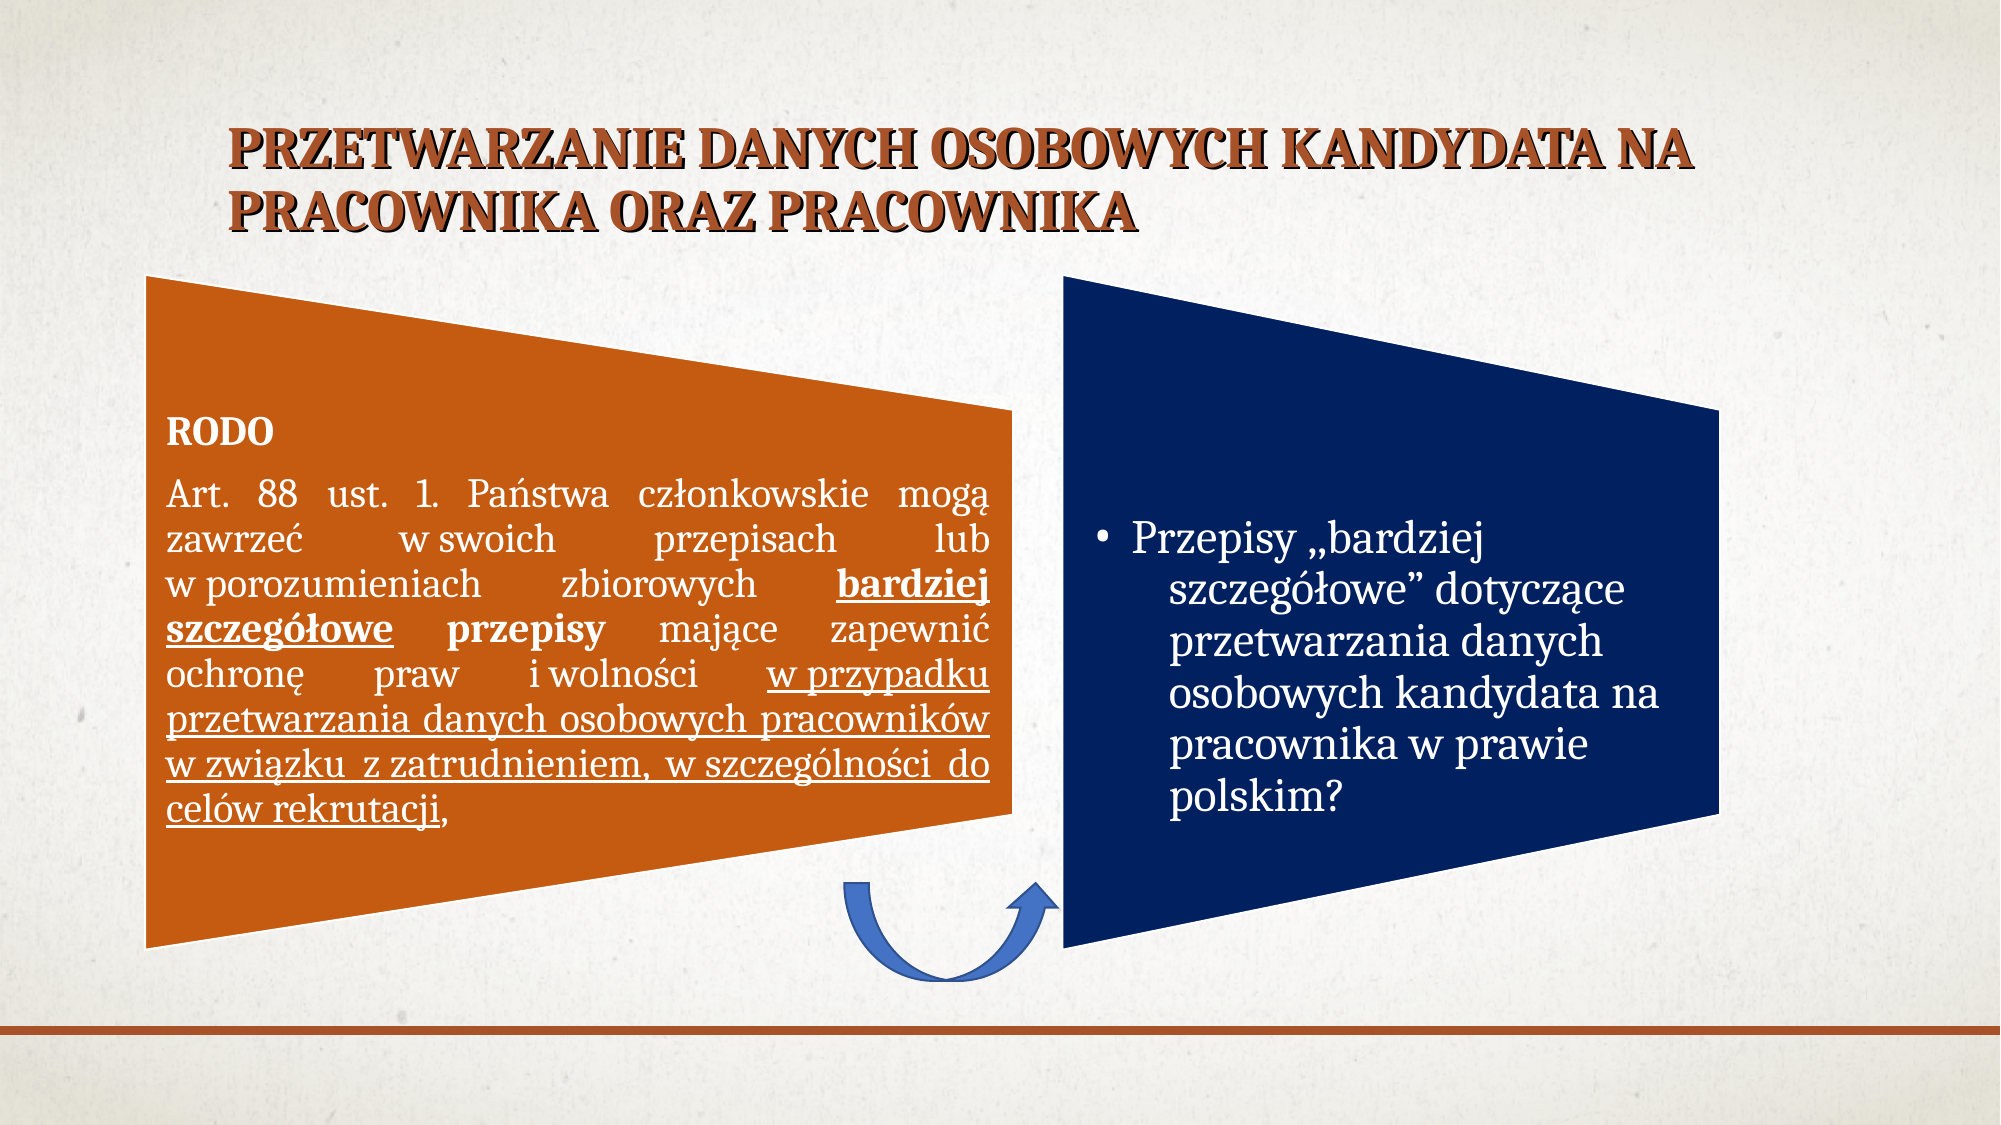

# Przetwarzanie danych osobowych kandydata na pracownika oraz pracownika
RODO
Art. 88 ust. 1. Państwa członkowskie mogą zawrzeć w swoich przepisach lub w porozumieniach zbiorowych bardziej szczegółowe przepisy mające zapewnić ochronę praw i wolności w przypadku przetwarzania danych osobowych pracowników w związku z zatrudnieniem, w szczególności do celów rekrutacji,
Przepisy ,,bardziej szczegółowe” dotyczące przetwarzania danych osobowych kandydata na pracownika w prawie polskim?